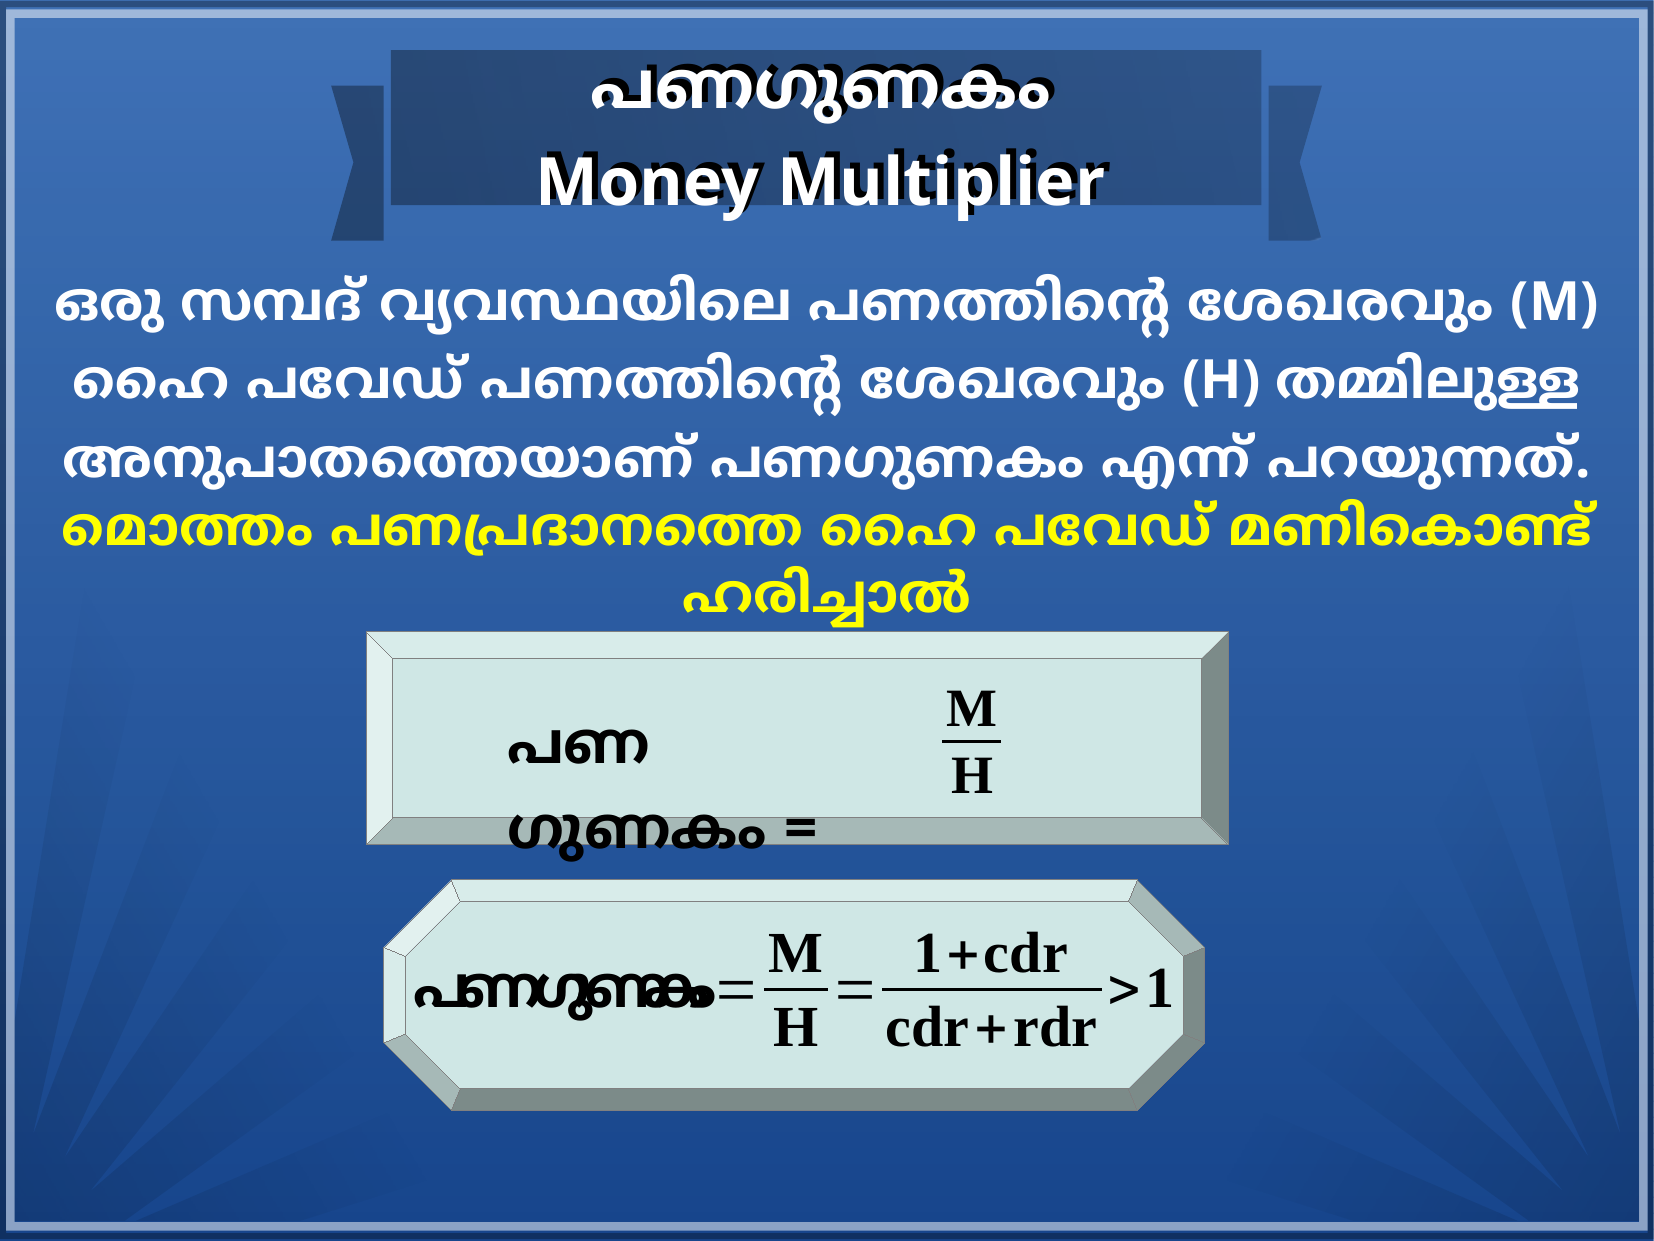

# പണഗുണകം Money Multiplier
പണഗുണകം
Money Multiplier
ഒരു സമ്പദ് വ്യവസ്ഥയിലെ പണത്തിൻ്റെ ശേഖരവും (M) ഹൈ പവേഡ് പണത്തിൻ്റെ ശേഖരവും (H) തമ്മിലുള്ള അനുപാതത്തെയാണ് പണഗുണകം എന്ന് പറയുന്നത്.
മൊത്തം പണപ്രദാനത്തെ ഹൈ പവേഡ് മണികൊണ്ട് ഹരിച്ചാൽ
പണഗുണകം ലഭിക്കും.
പണ ഗുണകം =